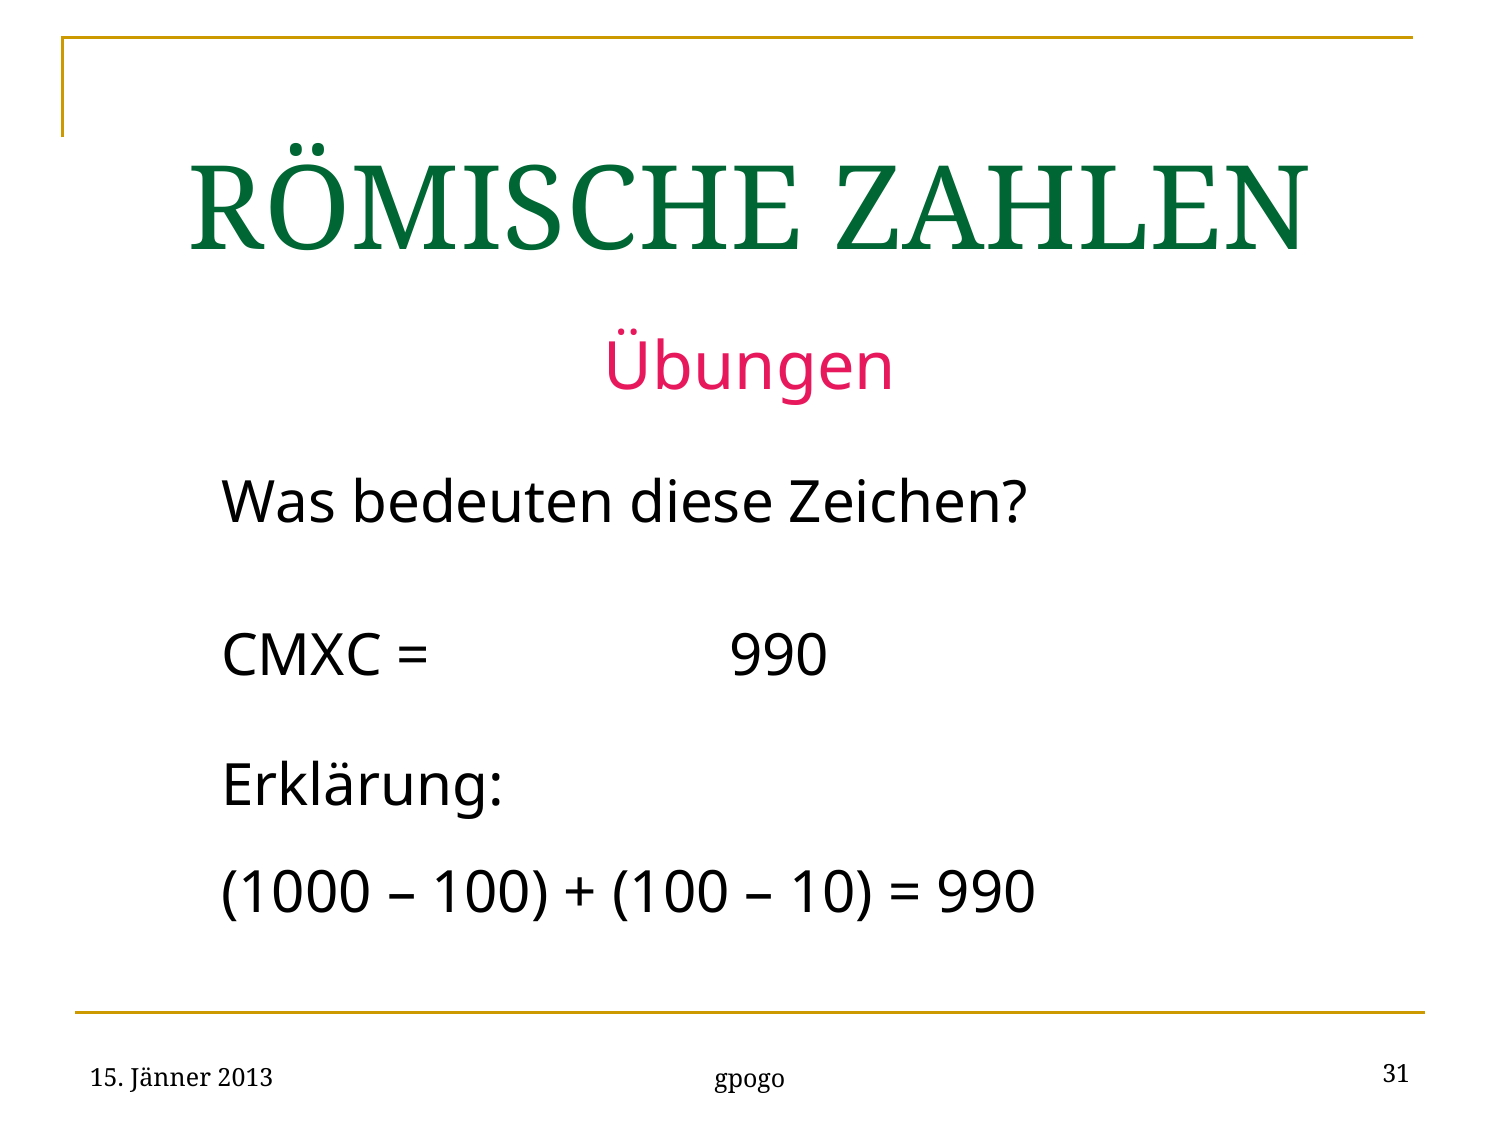

# RÖMISCHE ZAHLEN
Übungen
Was bedeuten diese Zeichen?
CMXC =
990
Erklärung:
(1000 – 100) + (100 – 10) = 990
15. Jänner 2013
gpogo